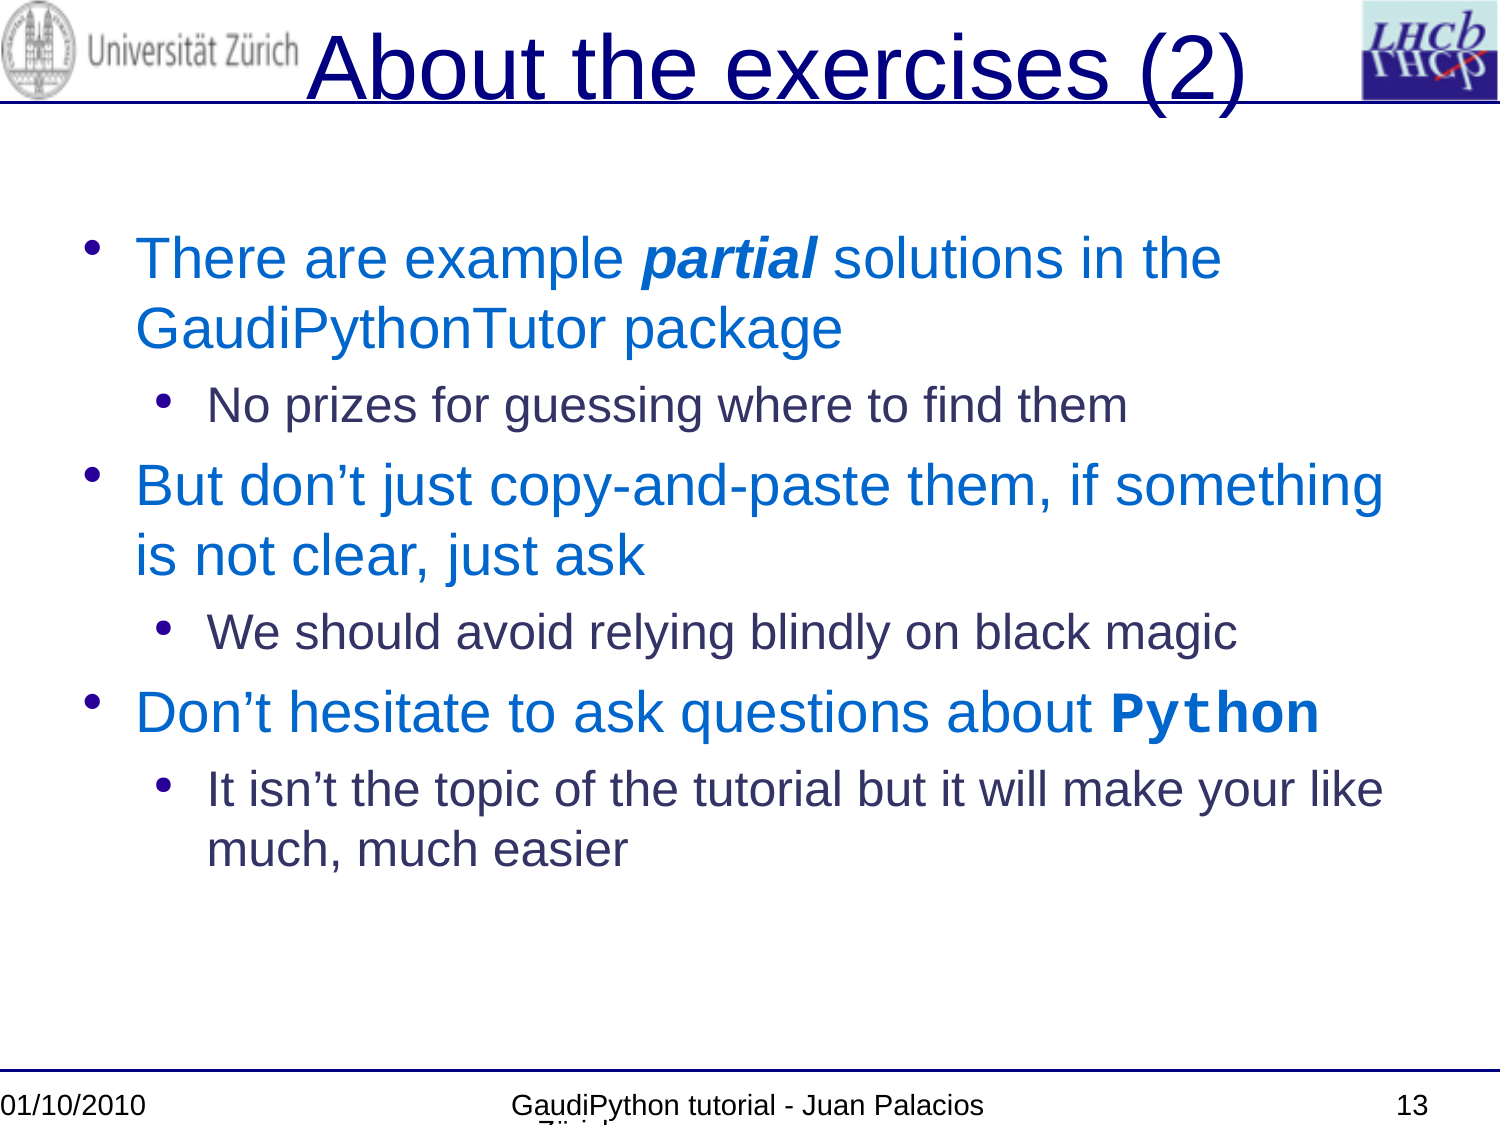

# About the exercises (2)
There are example partial solutions in the GaudiPythonTutor package
No prizes for guessing where to find them
But don’t just copy-and-paste them, if something is not clear, just ask
We should avoid relying blindly on black magic
Don’t hesitate to ask questions about Python
It isn’t the topic of the tutorial but it will make your like much, much easier
01/10/2010
GaudiPython tutorial - Juan Palacios - Zürich
13